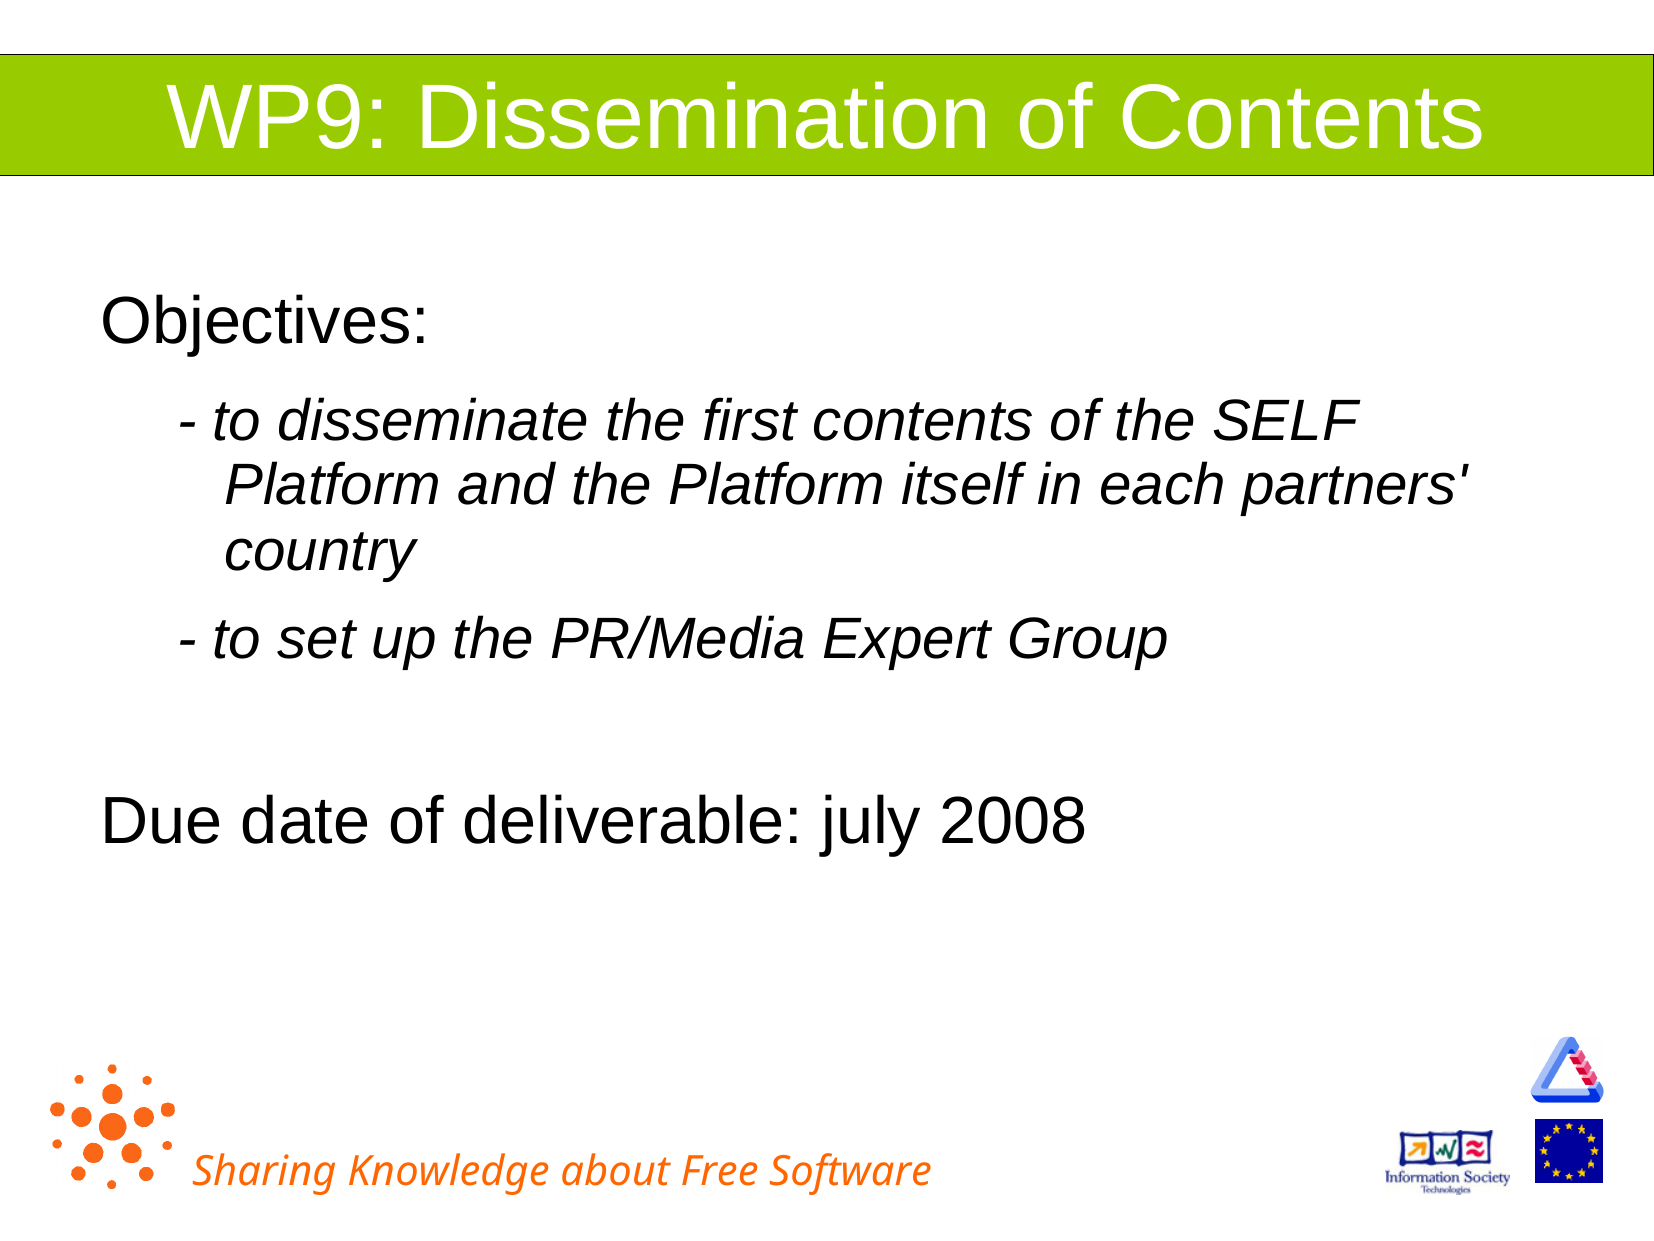

# WP9: Dissemination of Contents
Objectives:
- to disseminate the first contents of the SELF Platform and the Platform itself in each partners' country
- to set up the PR/Media Expert Group
Due date of deliverable: july 2008